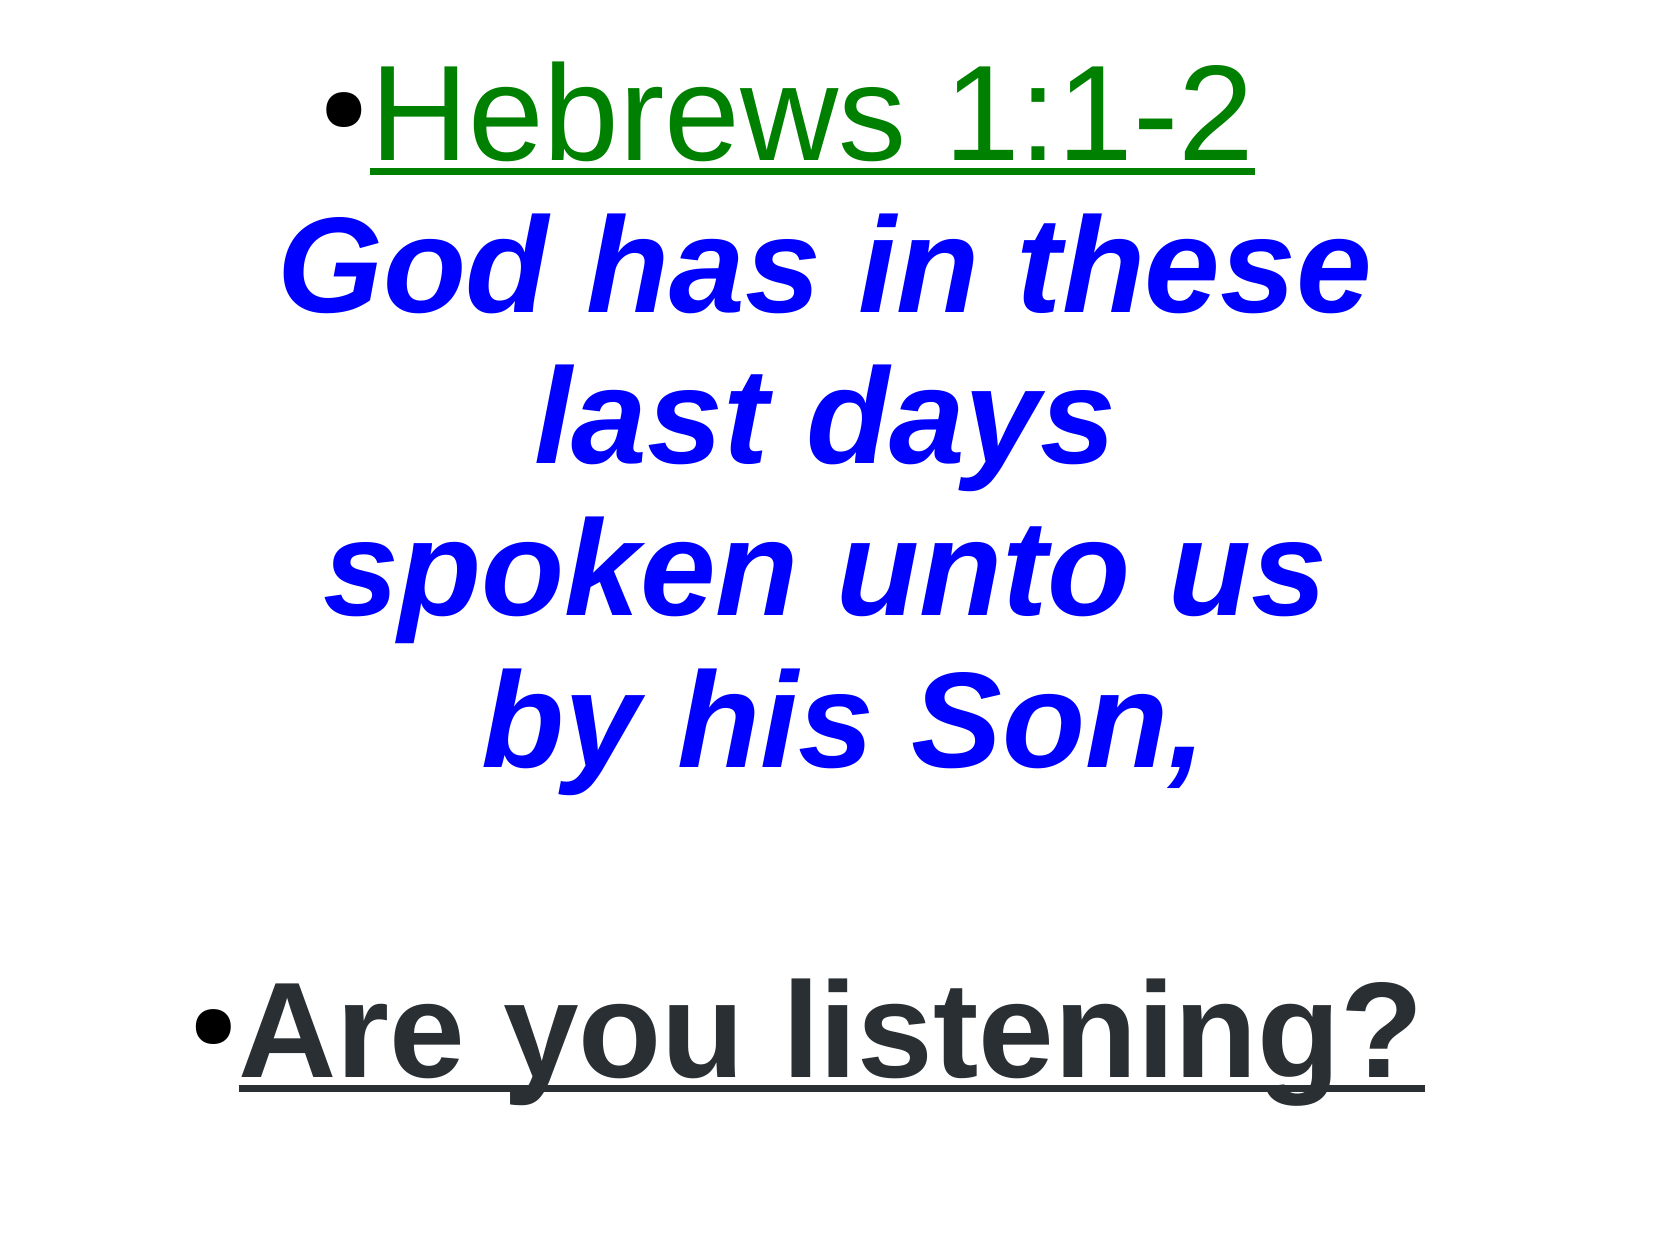

# Hebrews 1:1-2  God has in these last days spoken unto us by his Son,
Are you listening?